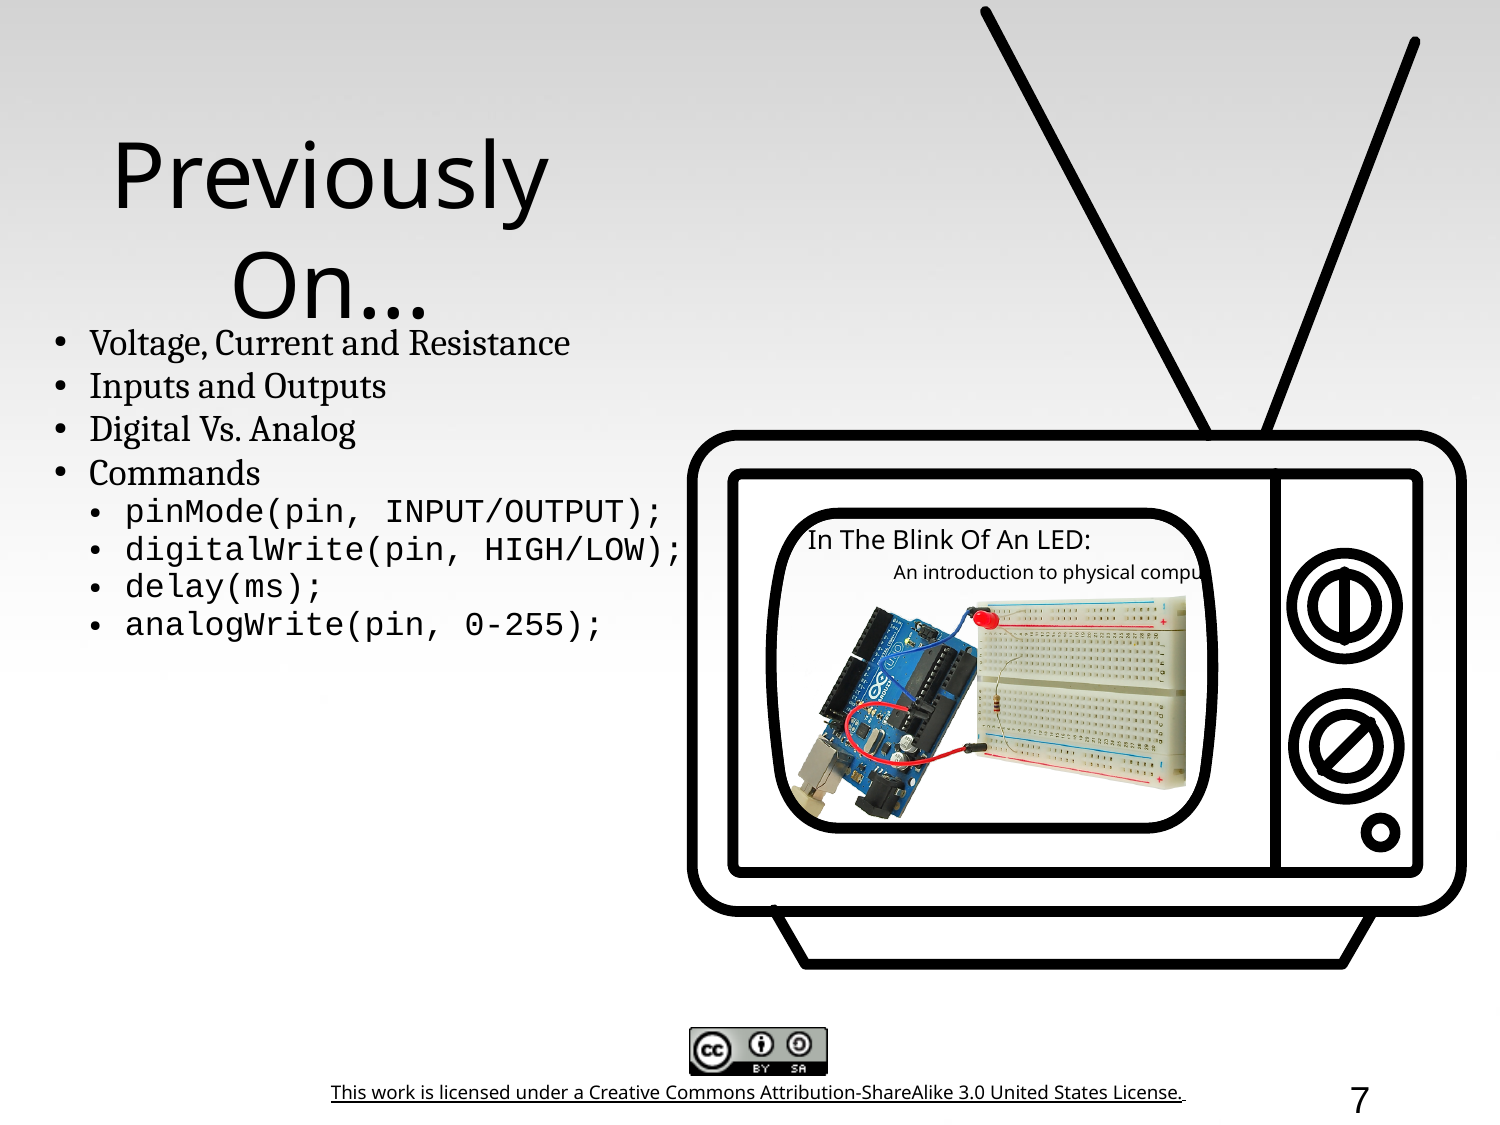

# Previously On...
Voltage, Current and Resistance
Inputs and Outputs
Digital Vs. Analog
Commands
pinMode(pin, INPUT/OUTPUT);
digitalWrite(pin, HIGH/LOW);
delay(ms);
analogWrite(pin, 0-255);